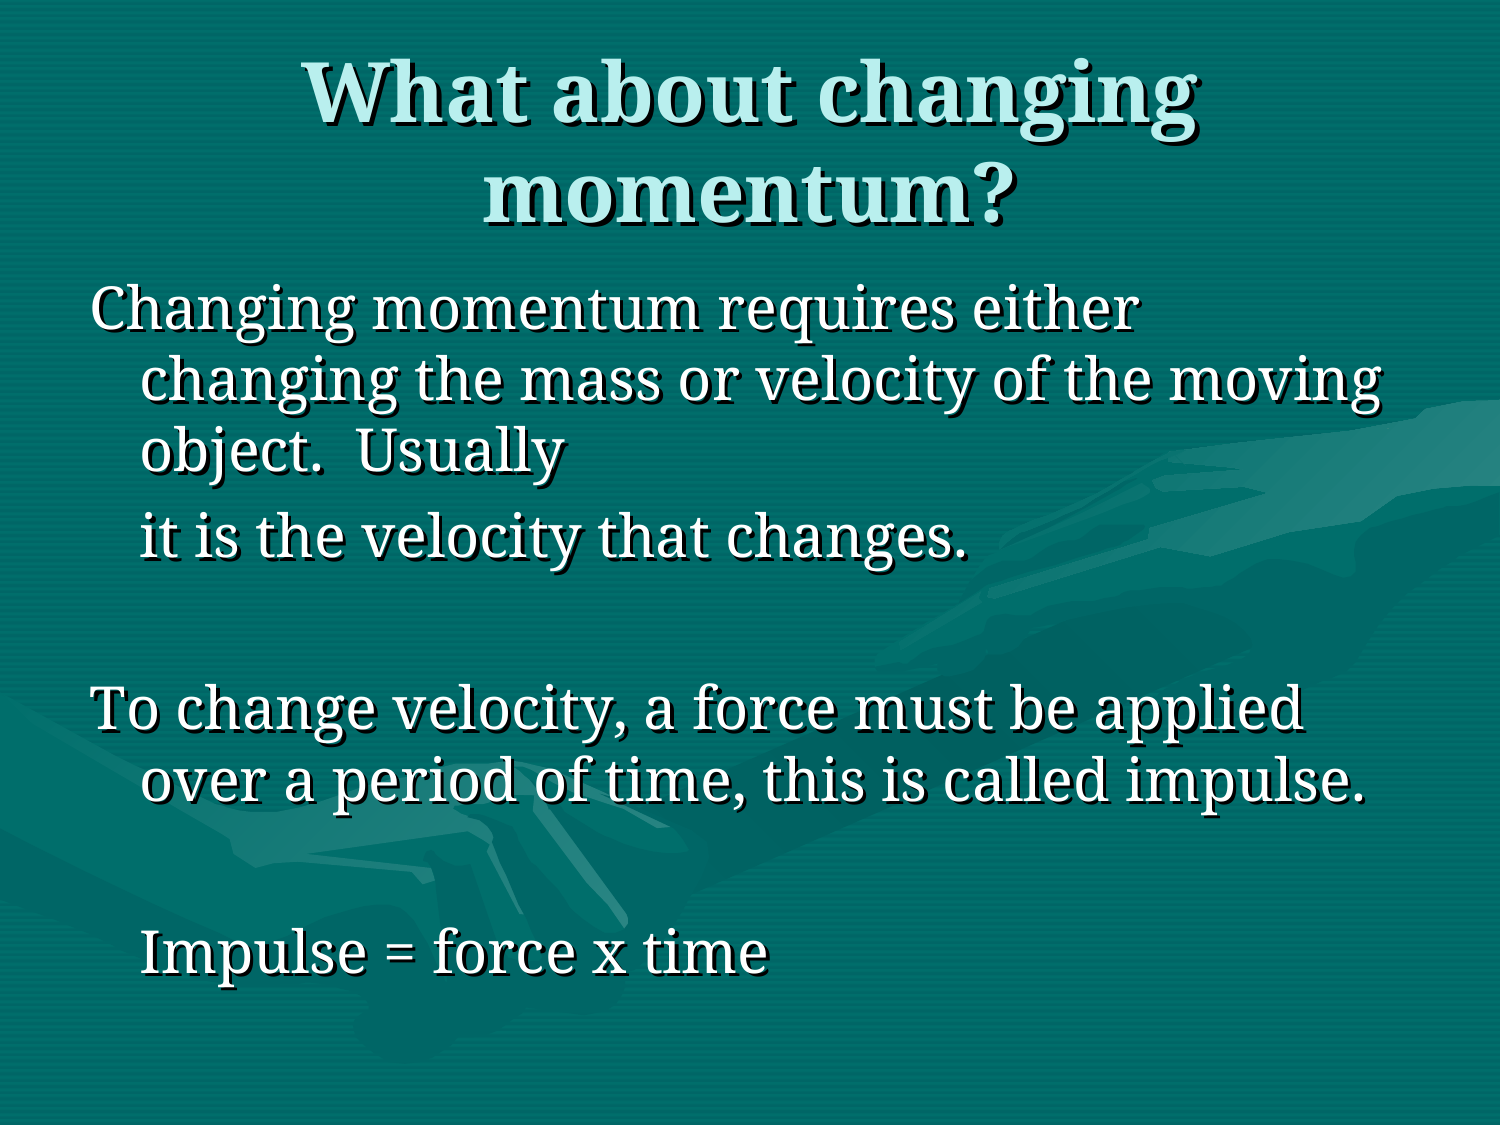

# What about changing momentum?
Changing momentum requires either changing the mass or velocity of the moving object. Usually
	it is the velocity that changes.
To change velocity, a force must be applied over a period of time, this is called impulse.
	Impulse = force x time